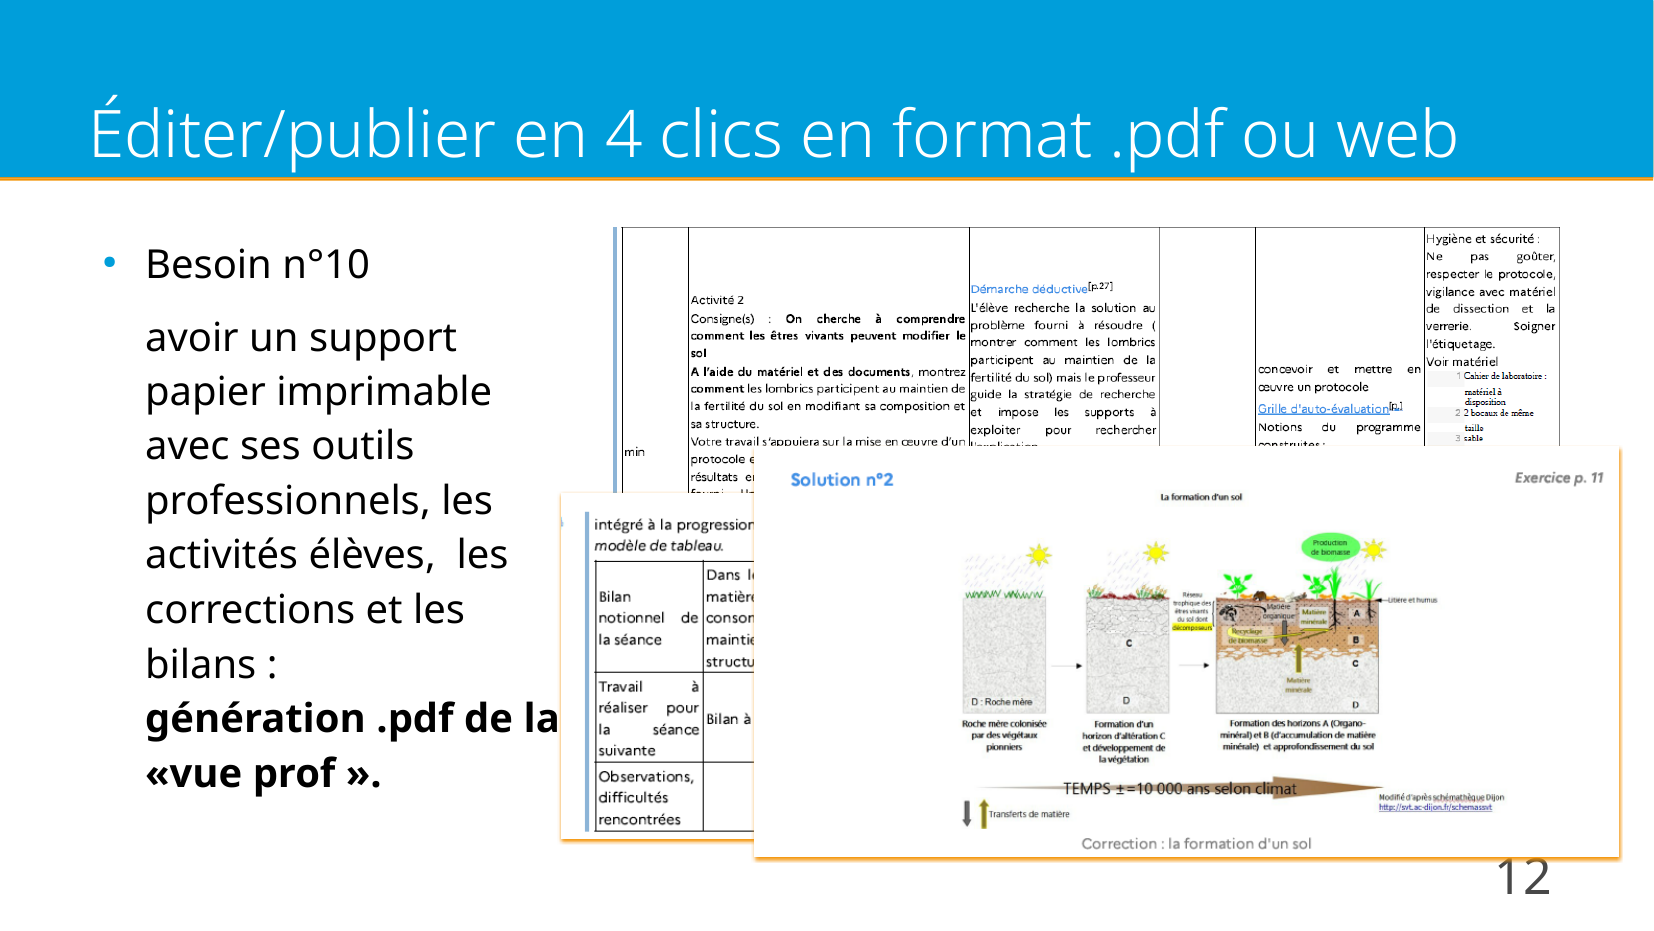

# Éditer/publier en 4 clics en format .pdf ou web
Besoin n°10
avoir un support papier imprimable avec ses outils professionnels, les activités élèves, les corrections et les bilans : génération .pdf de la «vue prof ».
12